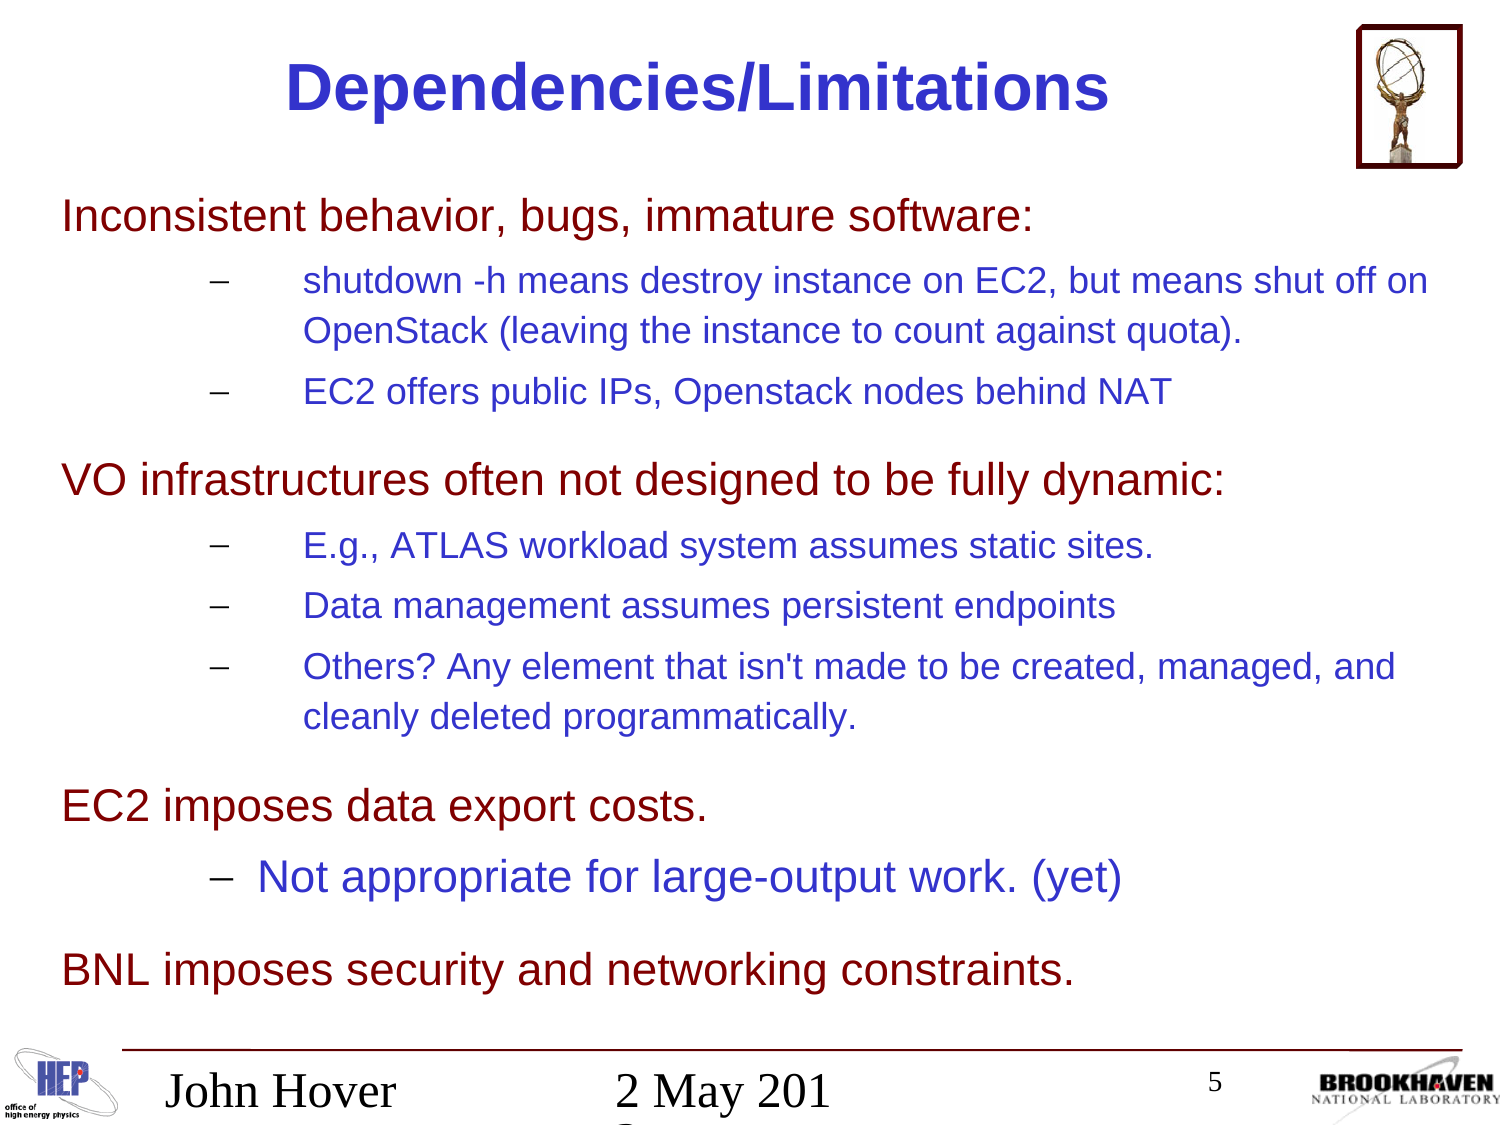

# Dependencies/Limitations
Inconsistent behavior, bugs, immature software:
shutdown -h means destroy instance on EC2, but means shut off on OpenStack (leaving the instance to count against quota).
EC2 offers public IPs, Openstack nodes behind NAT
VO infrastructures often not designed to be fully dynamic:
E.g., ATLAS workload system assumes static sites.
Data management assumes persistent endpoints
Others? Any element that isn't made to be created, managed, and cleanly deleted programmatically.
EC2 imposes data export costs.
Not appropriate for large-output work. (yet)
BNL imposes security and networking constraints.
2 May 2013
John Hover